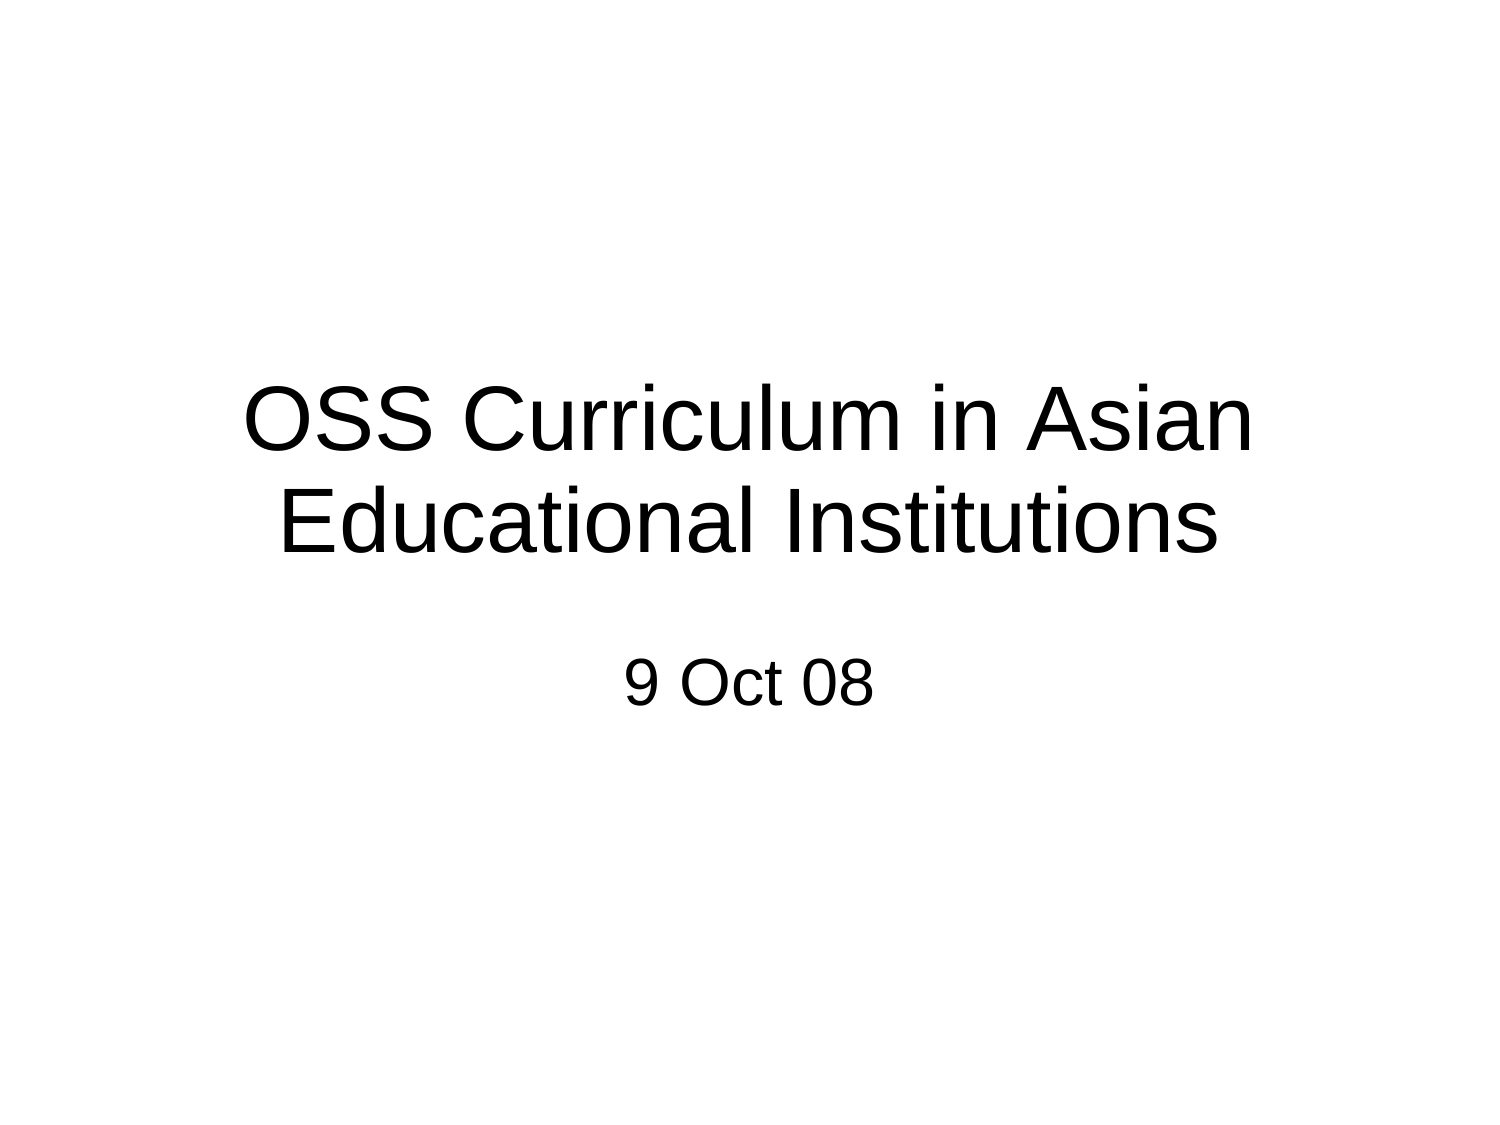

# OSS Curriculum in Asian Educational Institutions
9 Oct 08